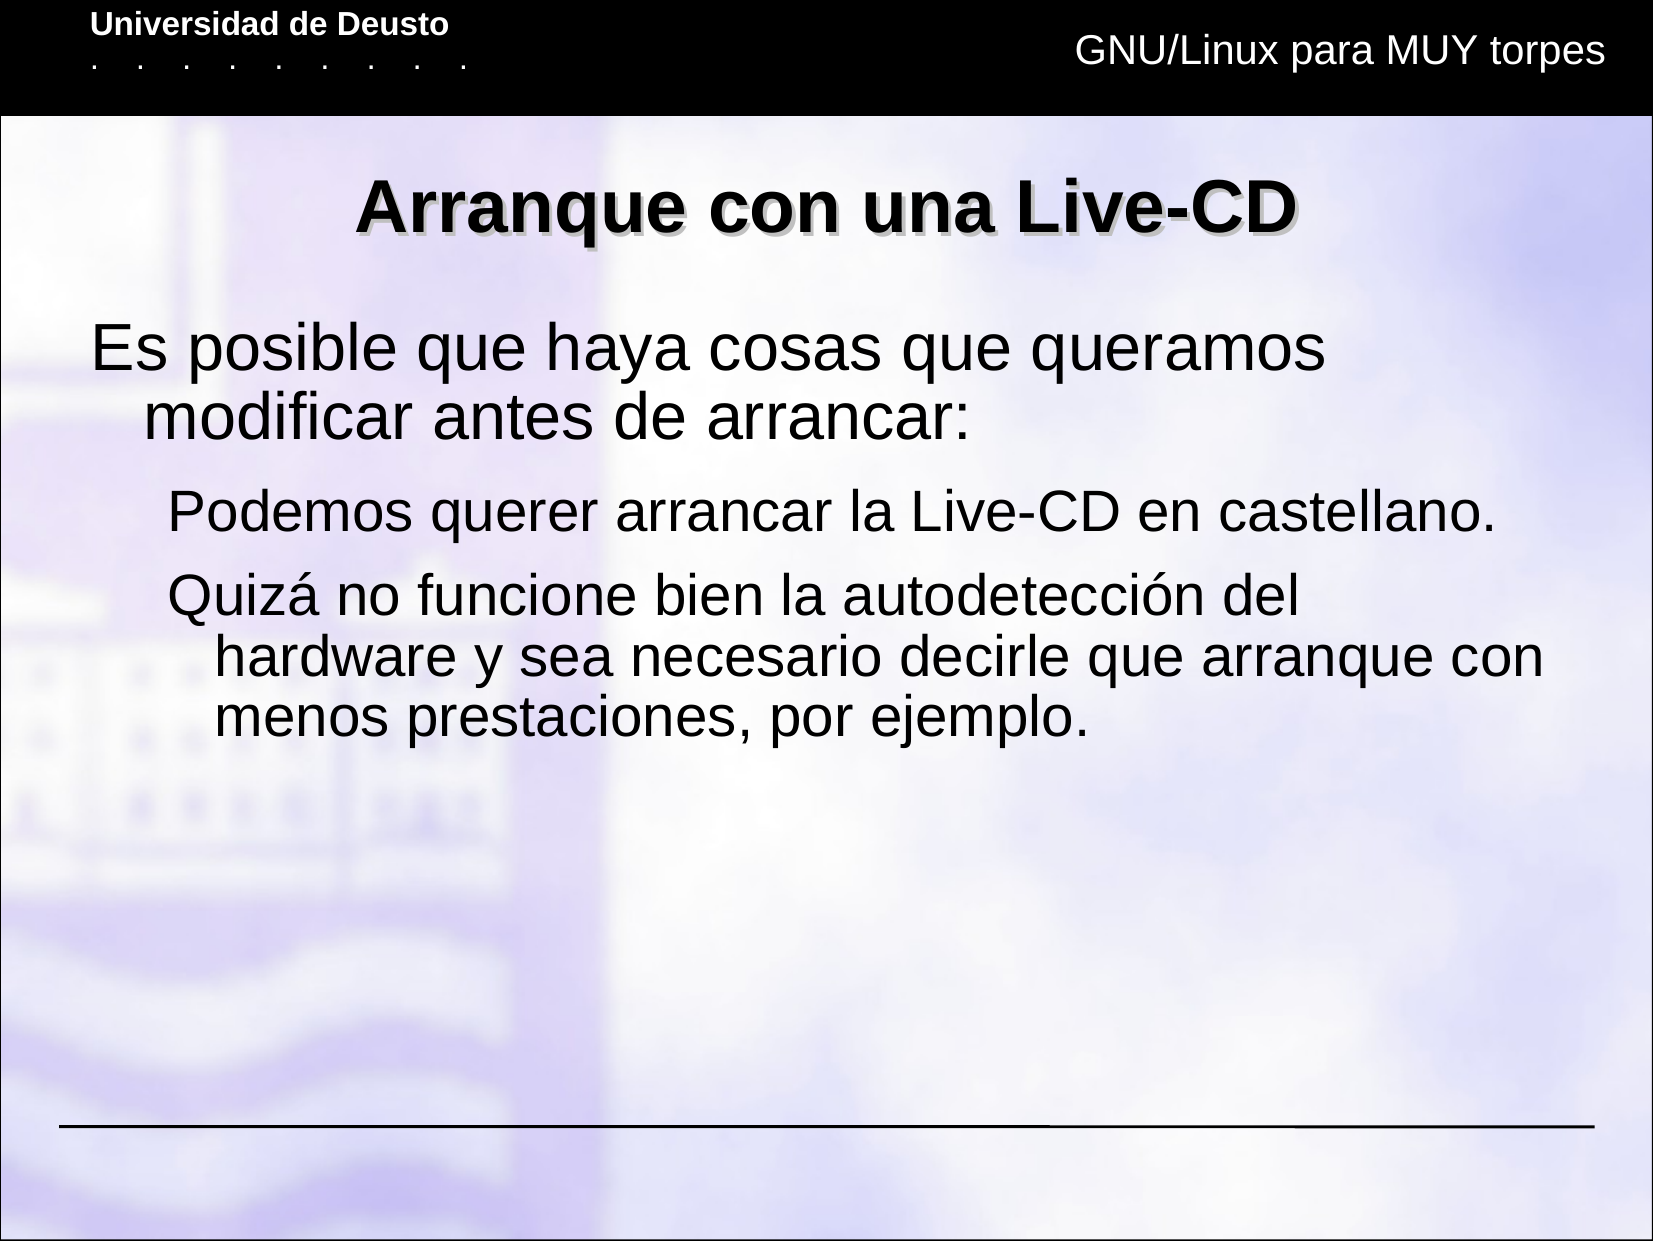

# Arranque con una Live-CD
Es posible que haya cosas que queramos modificar antes de arrancar:
Podemos querer arrancar la Live-CD en castellano.
Quizá no funcione bien la autodetección del hardware y sea necesario decirle que arranque con menos prestaciones, por ejemplo.